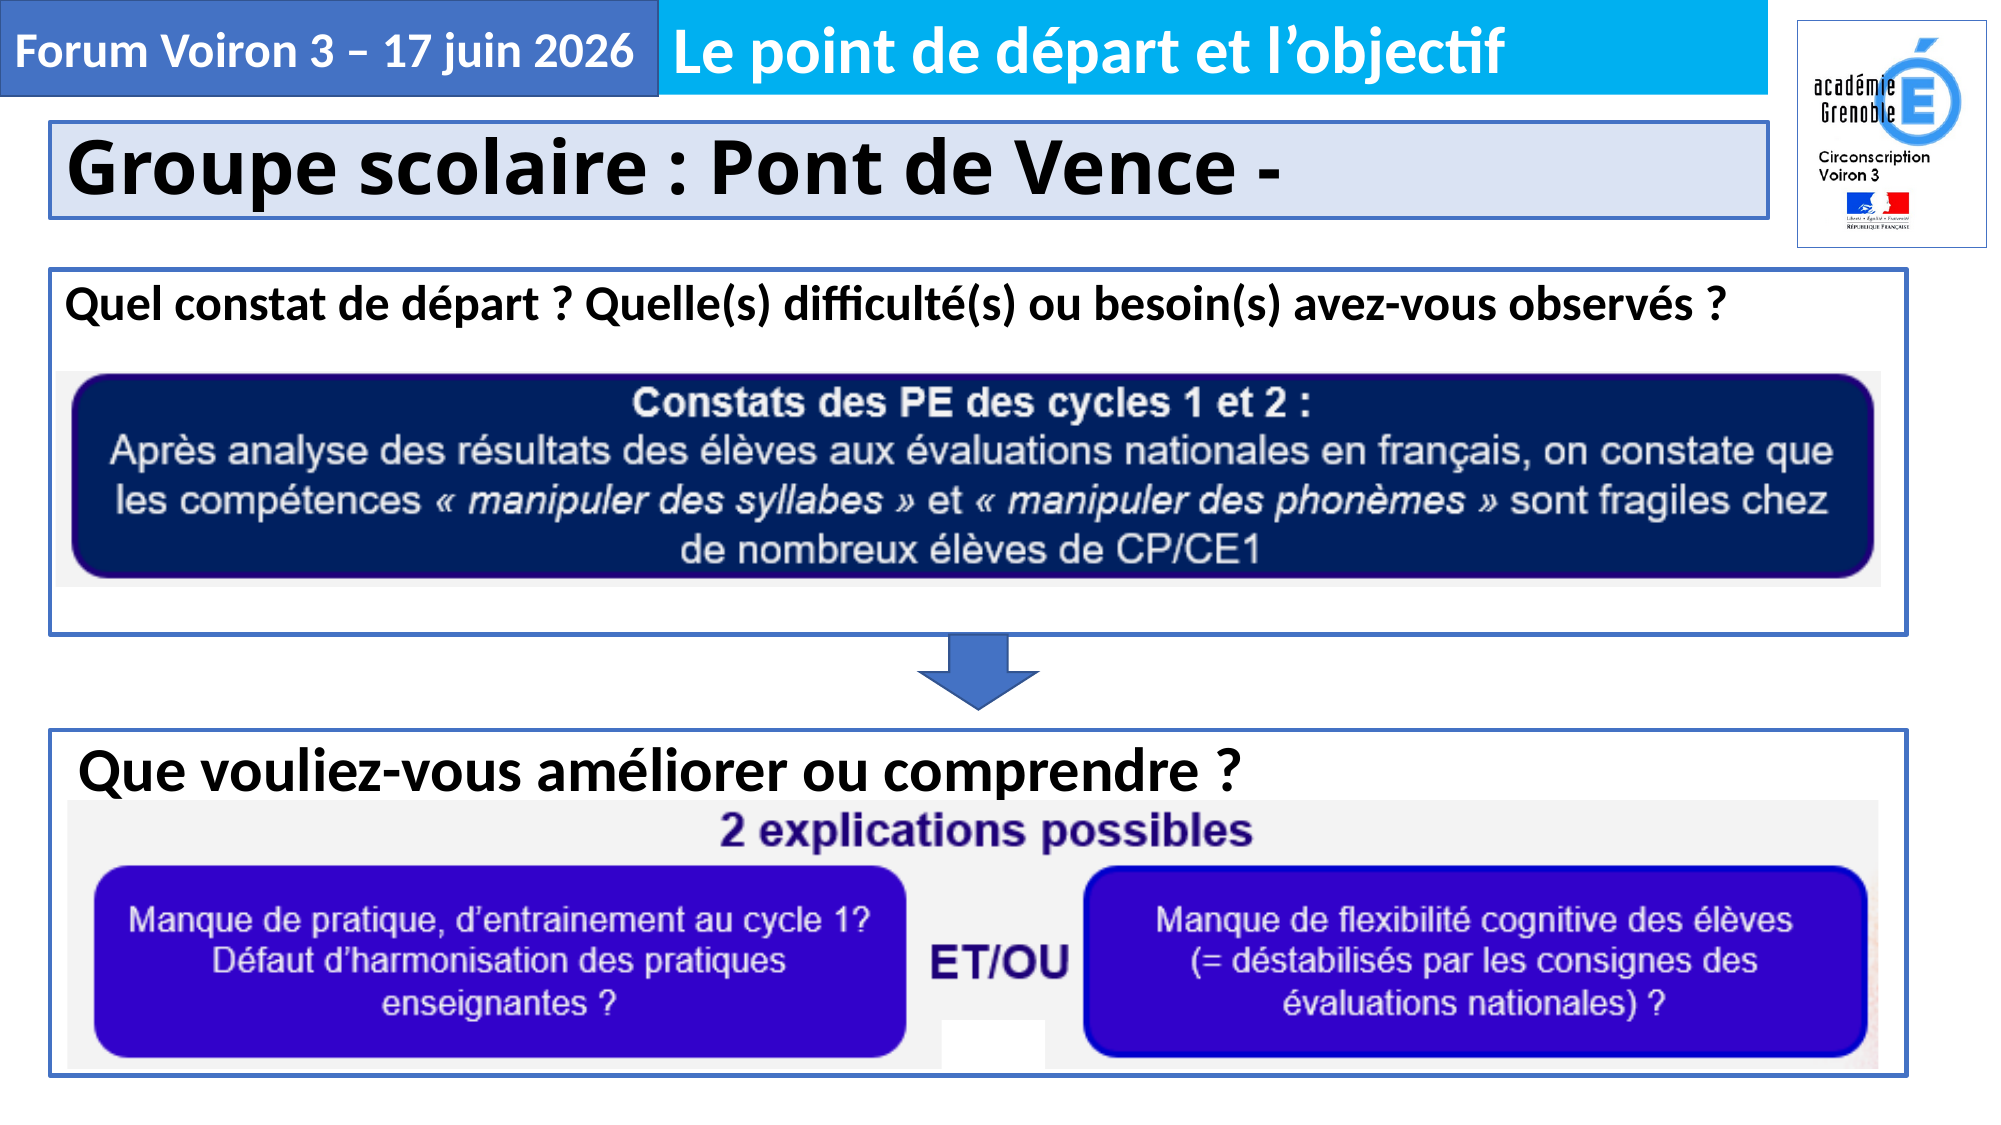

Forum Voiron 3 – 17 juin 2026
Le point de départ et l’objectif
# Groupe scolaire : Pont de Vence -
Quel constat de départ ? Quelle(s) difficulté(s) ou besoin(s) avez-vous observés ?
 Que vouliez-vous améliorer ou comprendre ?